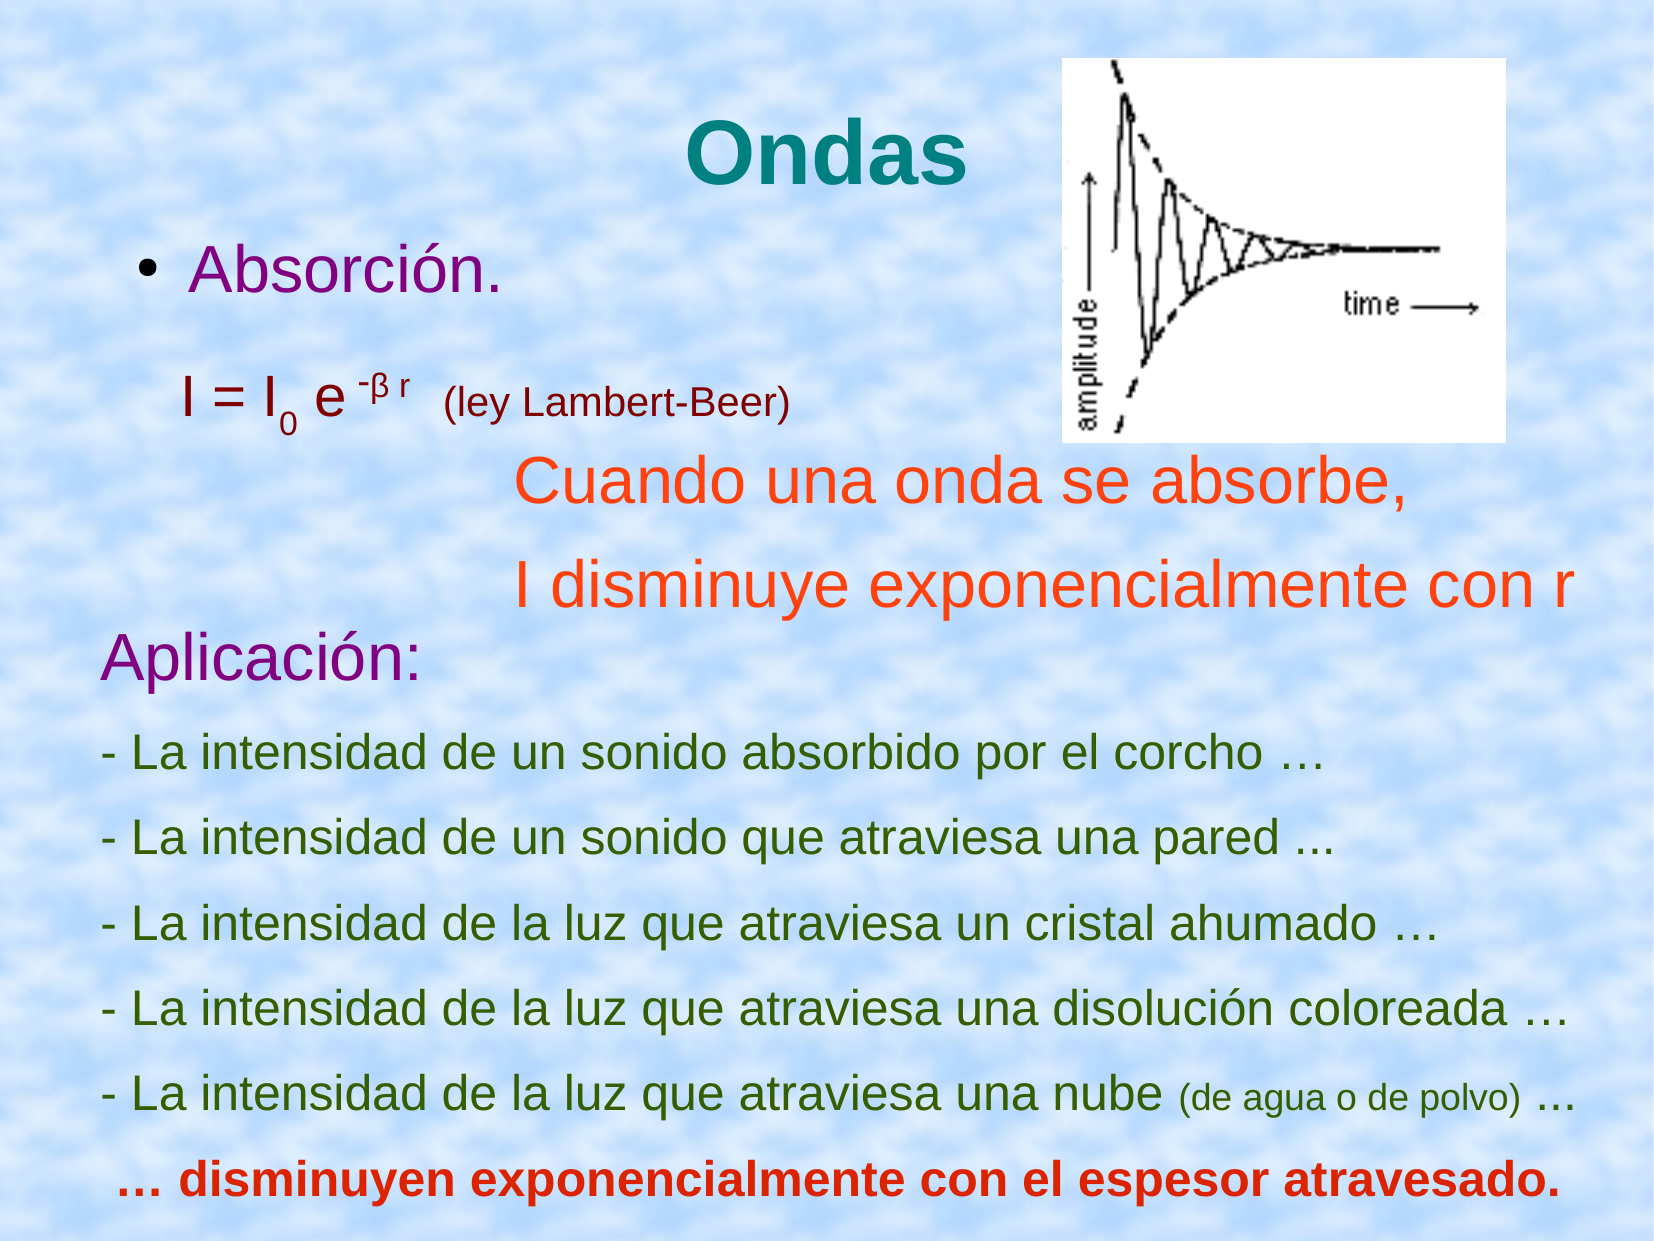

# Ondas
Absorción.
 I = I0 e -β r (ley Lambert-Beer)
Cuando una onda se absorbe,
I disminuye exponencialmente con r
Aplicación:
- La intensidad de un sonido absorbido por el corcho …
- La intensidad de un sonido que atraviesa una pared ...
- La intensidad de la luz que atraviesa un cristal ahumado …
- La intensidad de la luz que atraviesa una disolución coloreada …
- La intensidad de la luz que atraviesa una nube (de agua o de polvo) ...
 … disminuyen exponencialmente con el espesor atravesado.